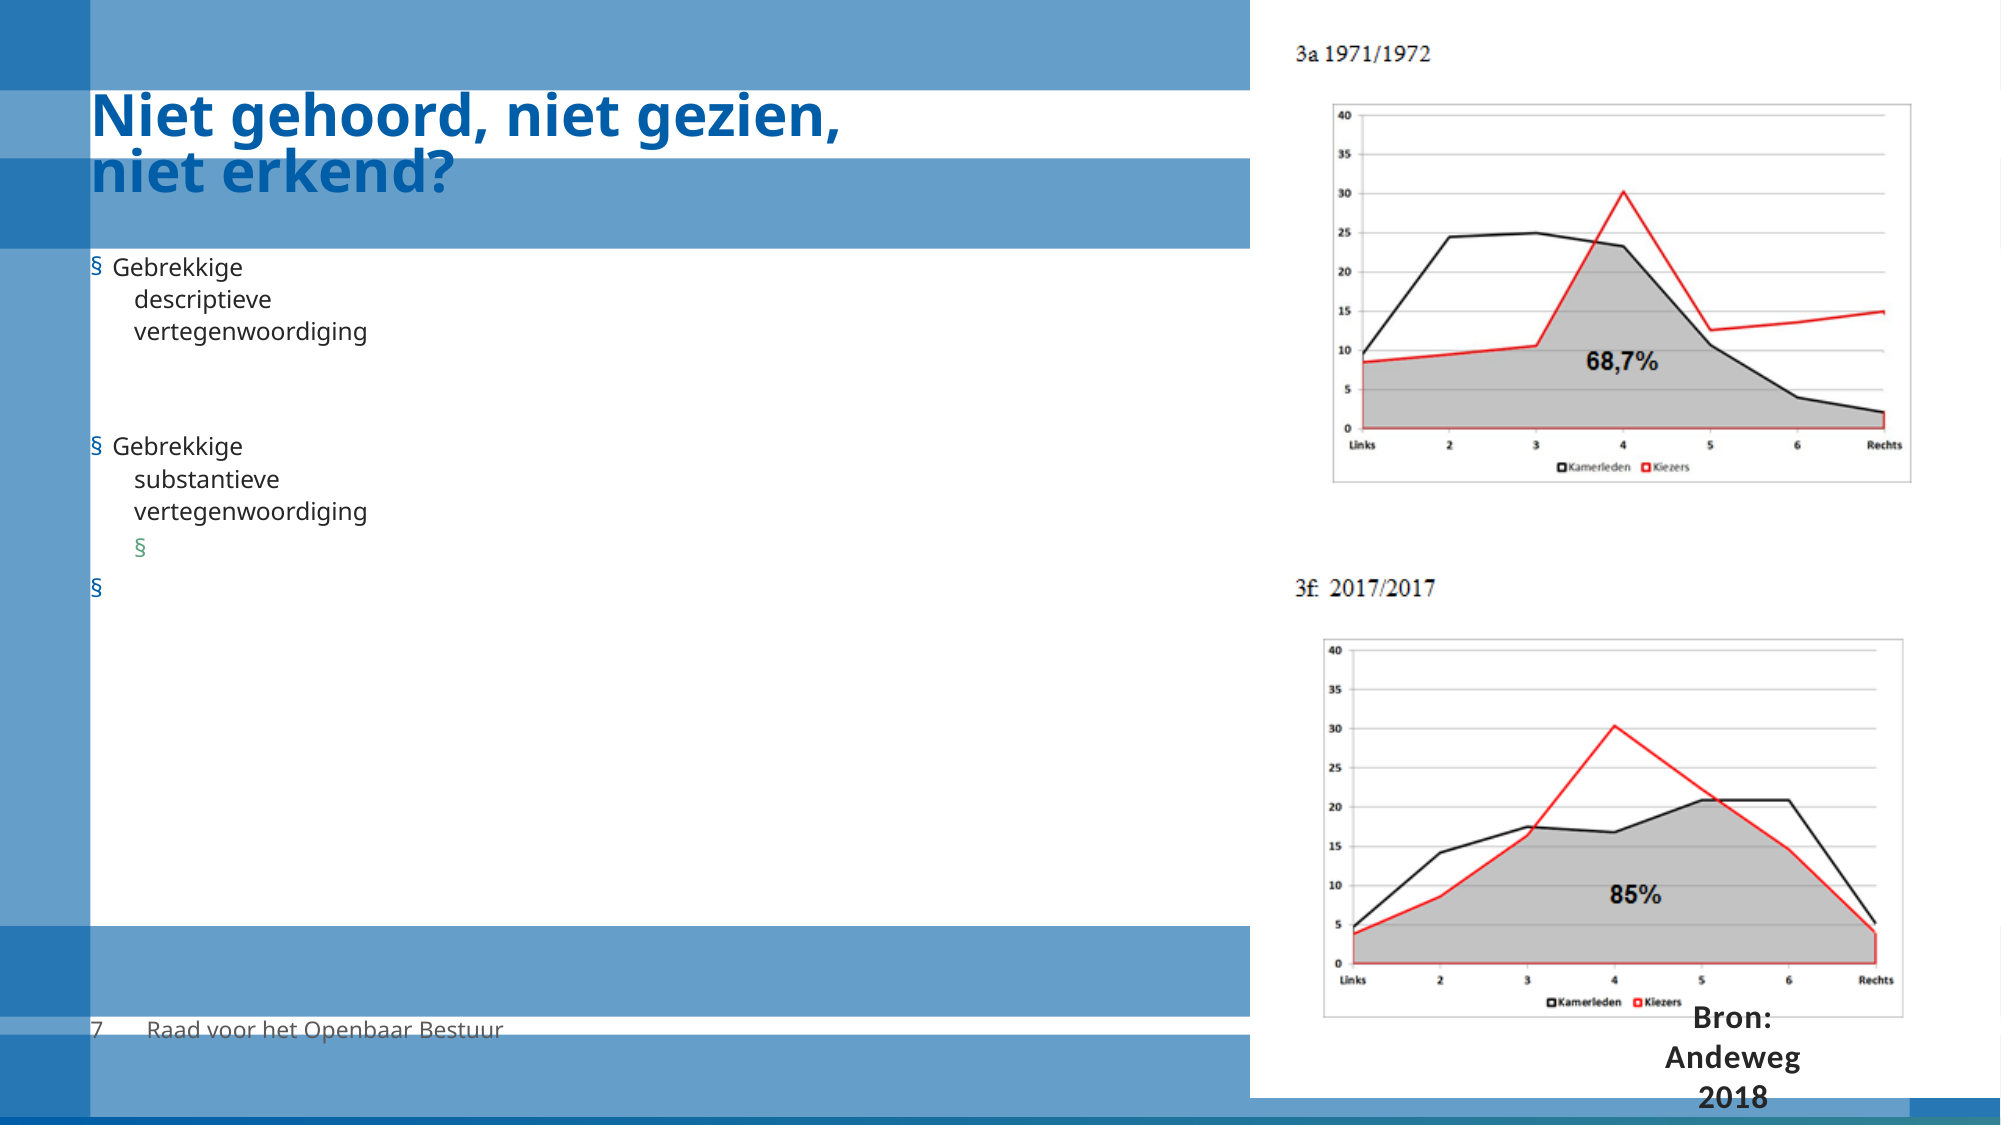

# Niet gehoord, niet gezien, niet erkend?
Gebrekkige descriptieve vertegenwoordiging
Gebrekkige substantieve vertegenwoordiging
Bron: Andeweg 2018
Raad voor het Openbaar Bestuur